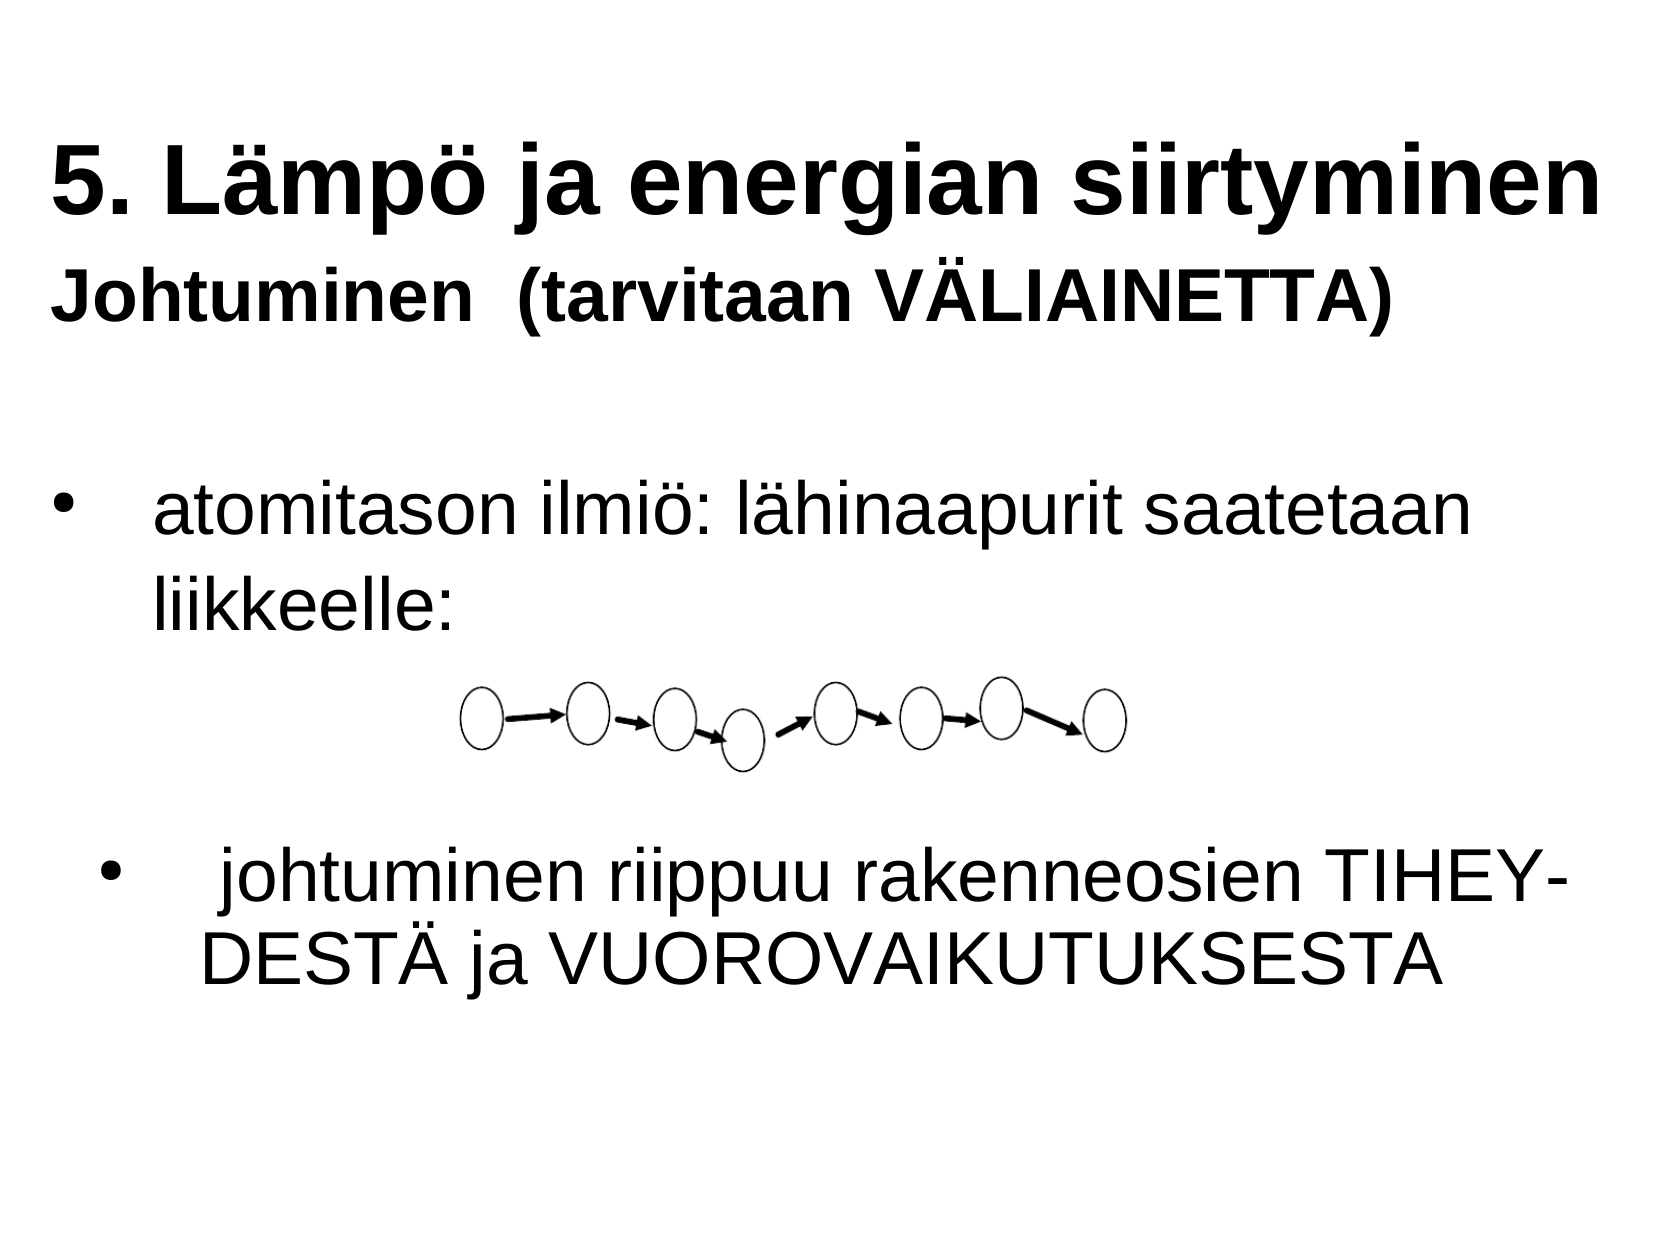

5. Lämpö ja energian siirtyminen
Johtuminen (tarvitaan VÄLIAINETTA)
atomitason ilmiö: lähinaapurit saatetaan liikkeelle:
 johtuminen riippuu rakenneosien TIHEY-DESTÄ ja VUOROVAIKUTUKSESTA